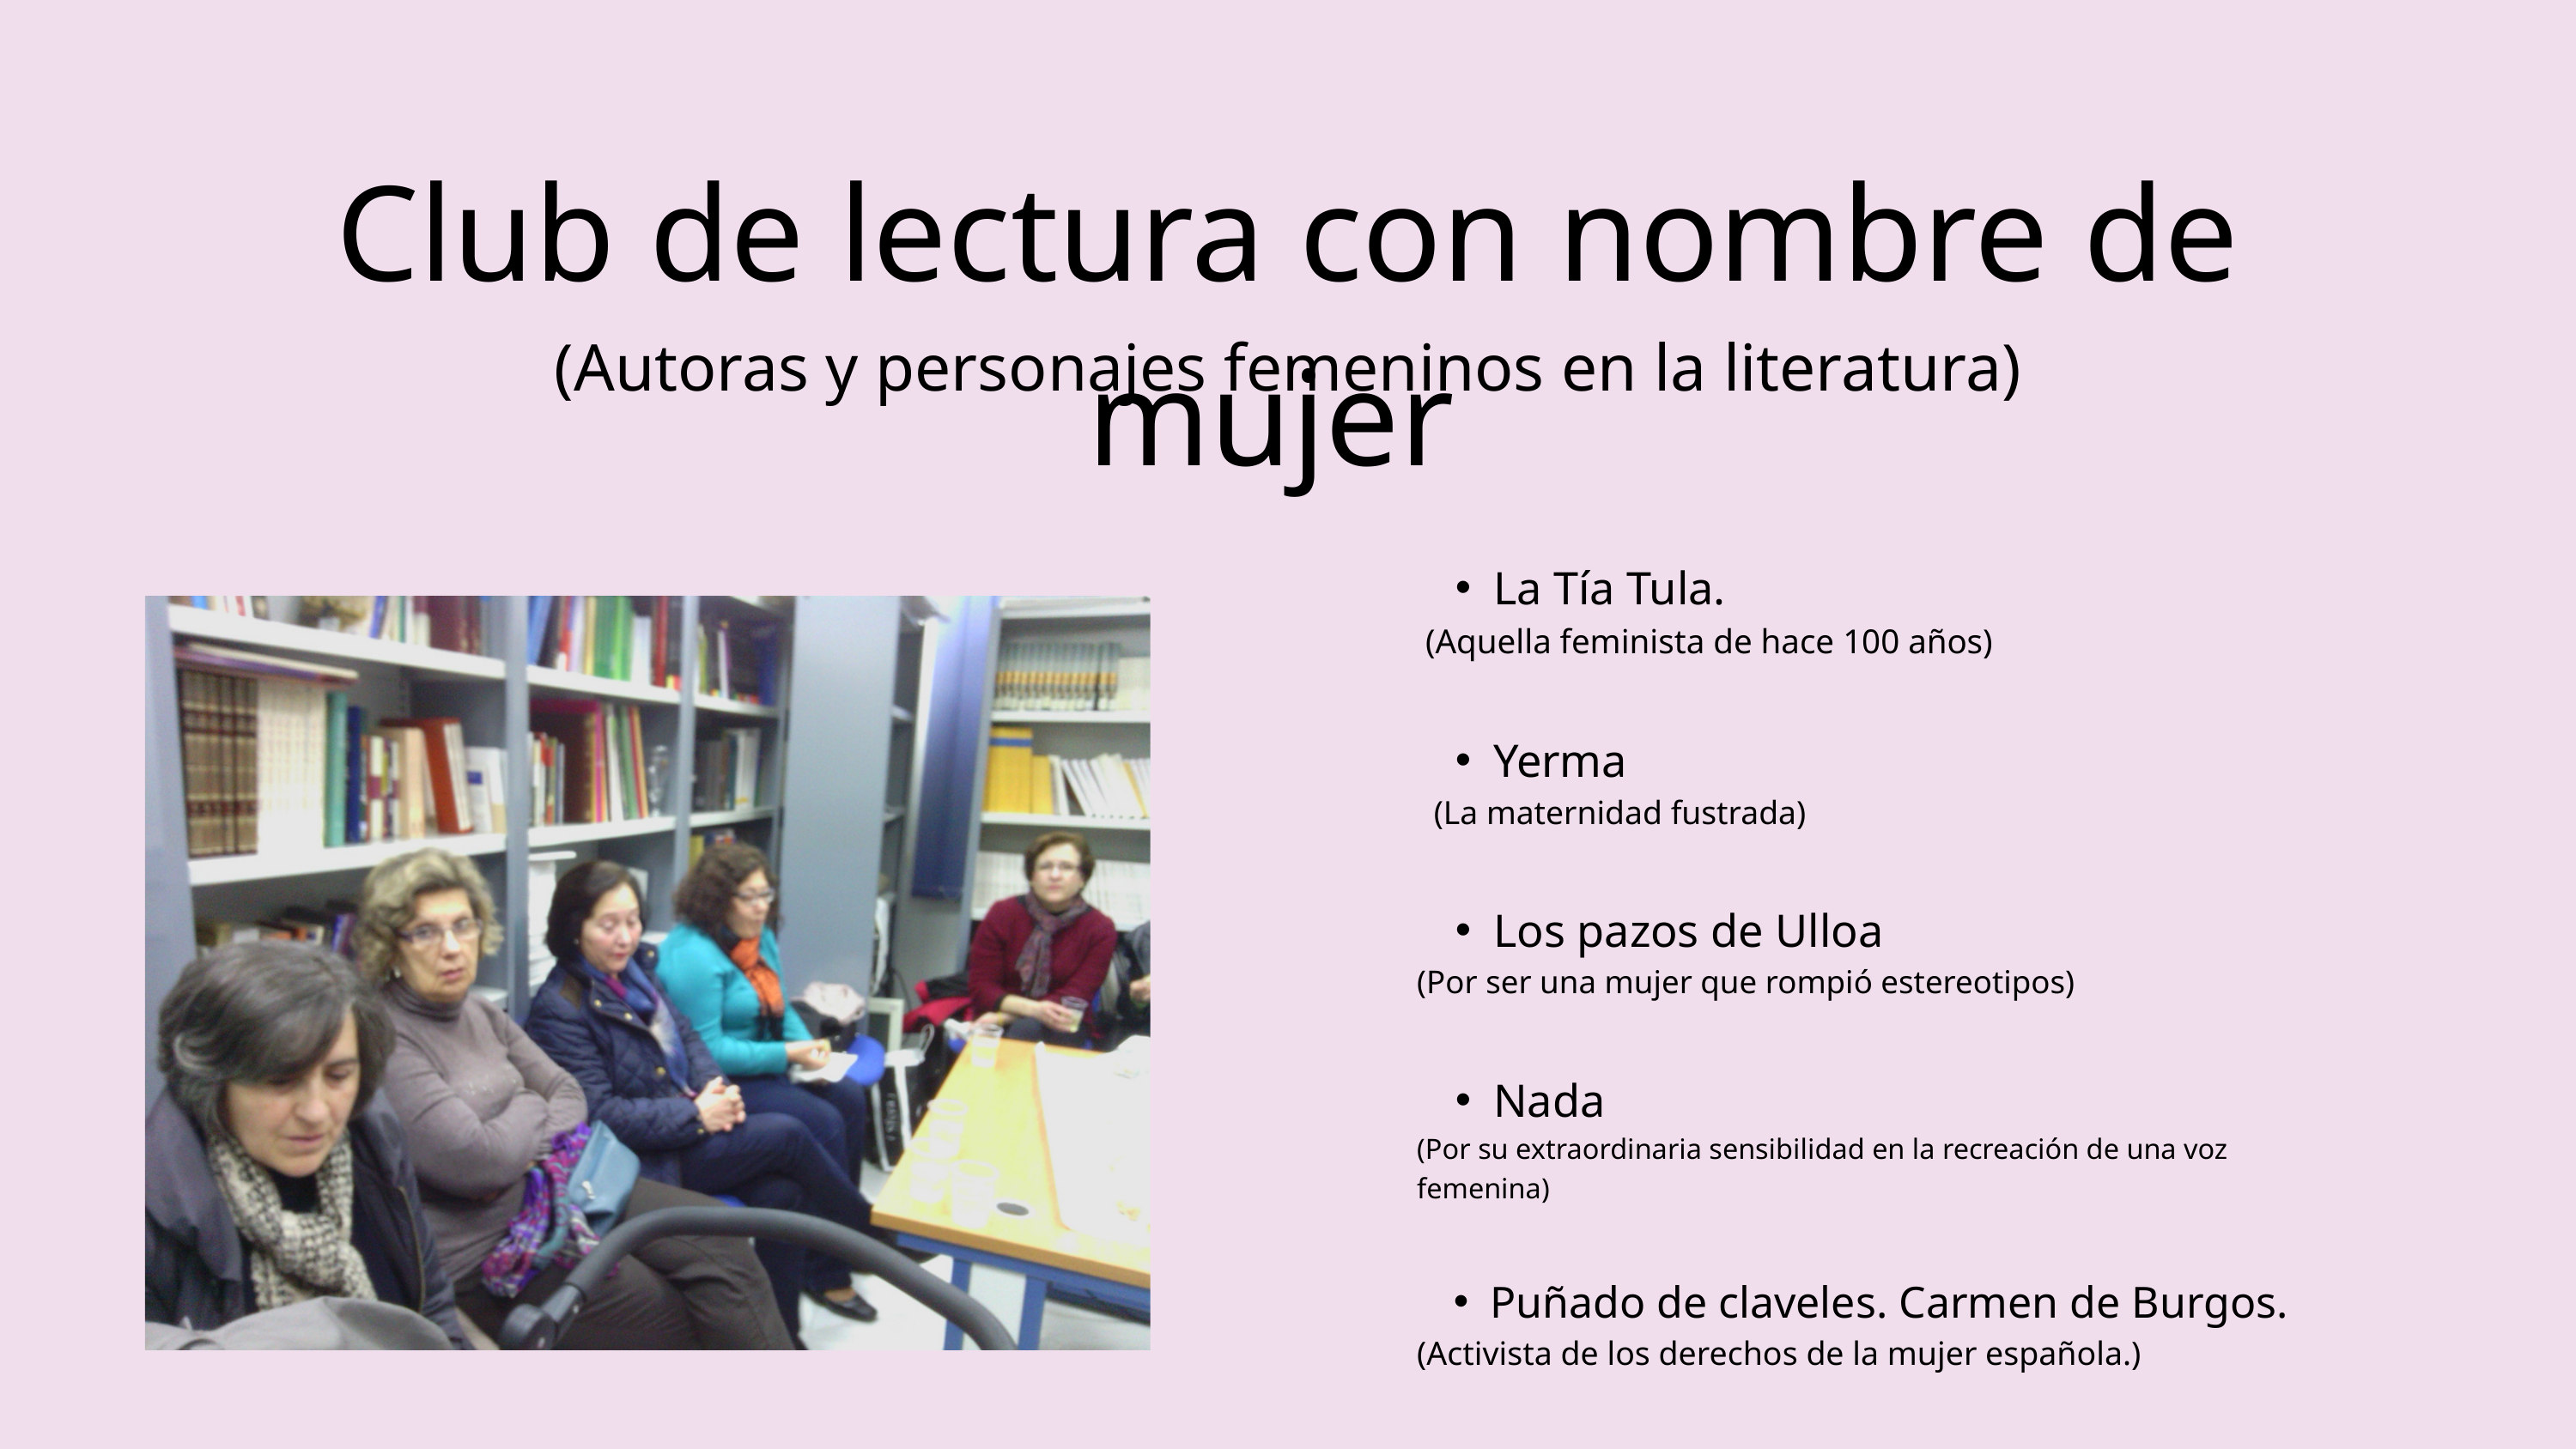

Club de lectura con nombre de mujer
(Autoras y personajes femeninos en la literatura)
La Tía Tula.
 (Aquella feminista de hace 100 años)
Yerma
 (La maternidad fustrada)
Los pazos de Ulloa
(Por ser una mujer que rompió estereotipos)
Nada
(Por su extraordinaria sensibilidad en la recreación de una voz femenina)
Puñado de claveles. Carmen de Burgos.
(Activista de los derechos de la mujer española.)